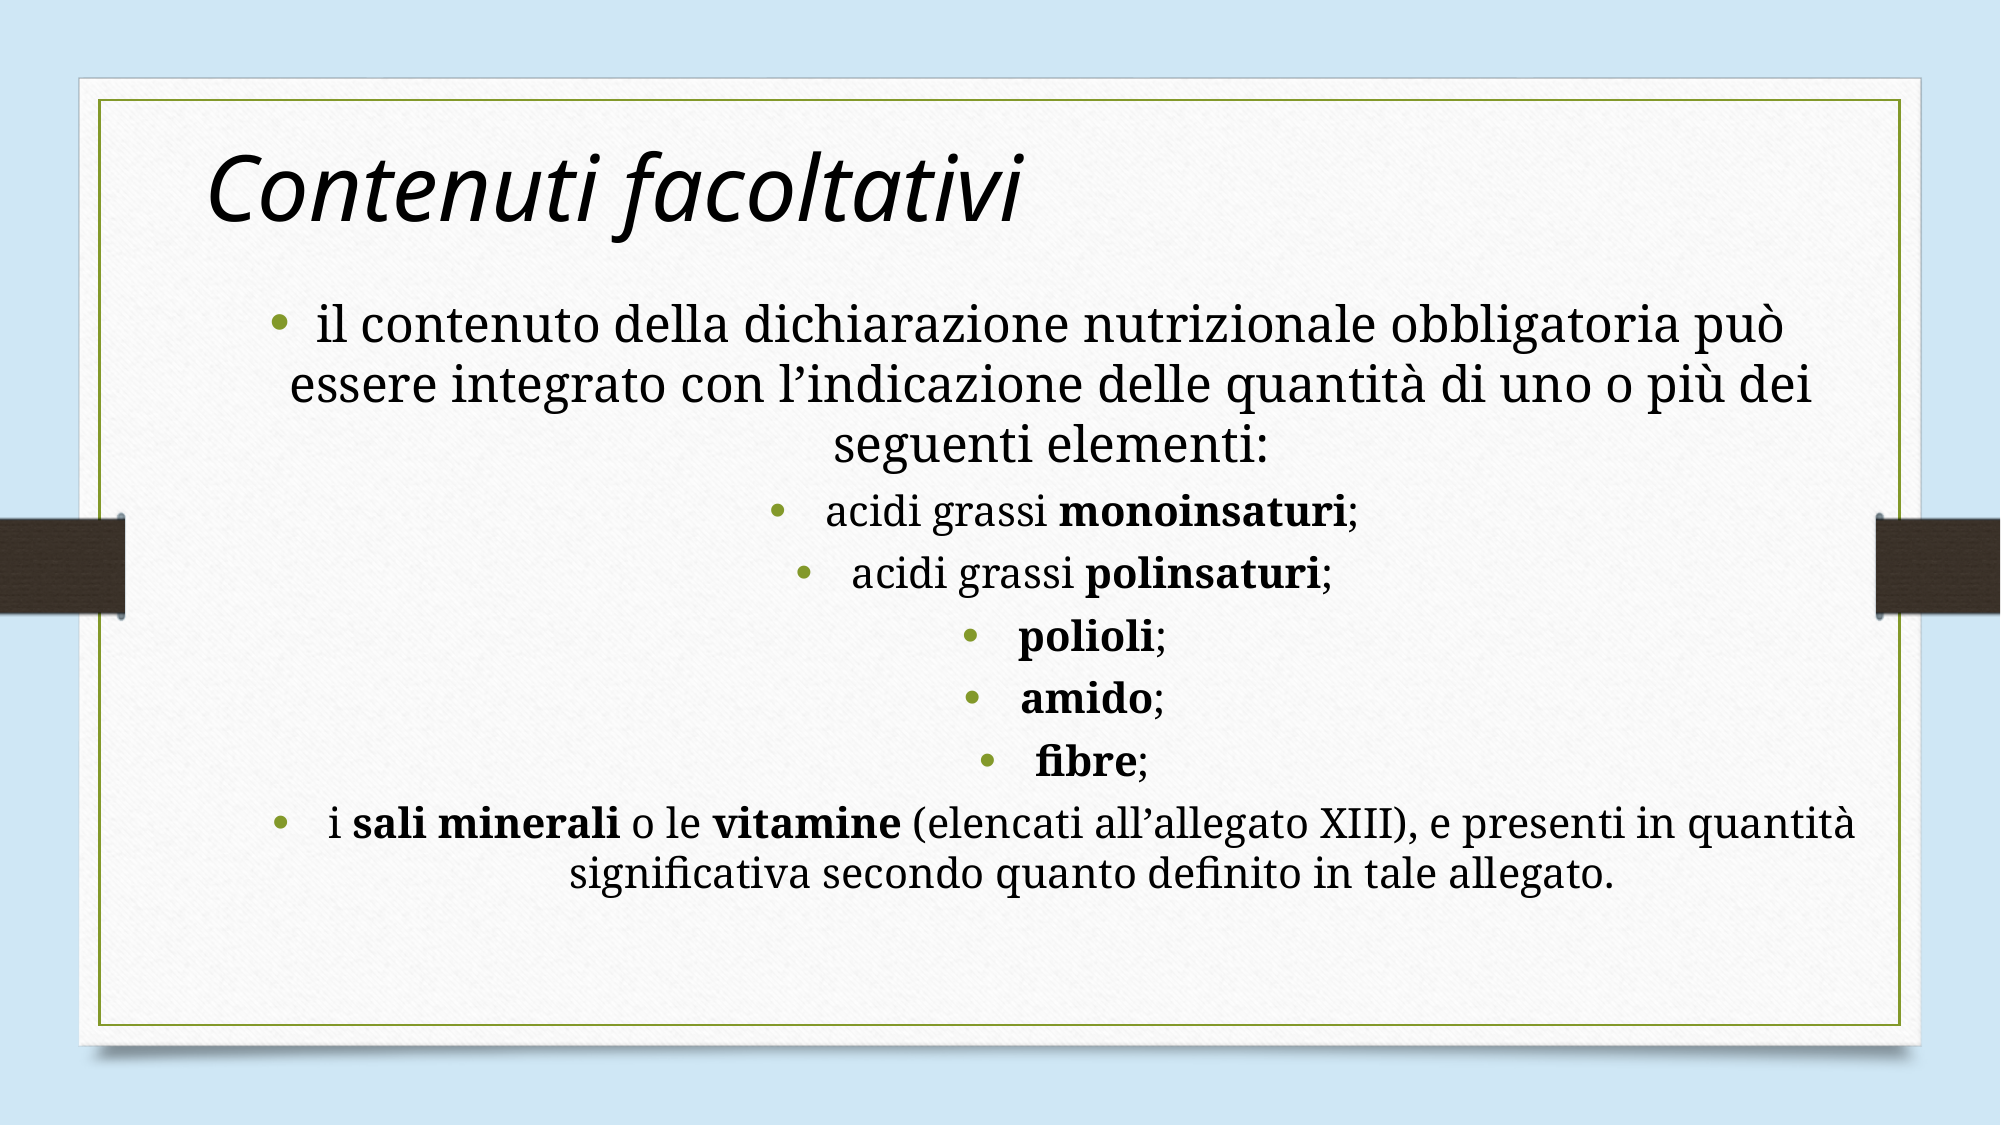

Contenuti facoltativi
il contenuto della dichiarazione nutrizionale obbligatoria può essere integrato con l’indicazione delle quantità di uno o più dei seguenti elementi:
acidi grassi monoinsaturi;
acidi grassi polinsaturi;
polioli;
amido;
fibre;
i sali minerali o le vitamine (elencati all’allegato XIII), e presenti in quantità significativa secondo quanto definito in tale allegato.